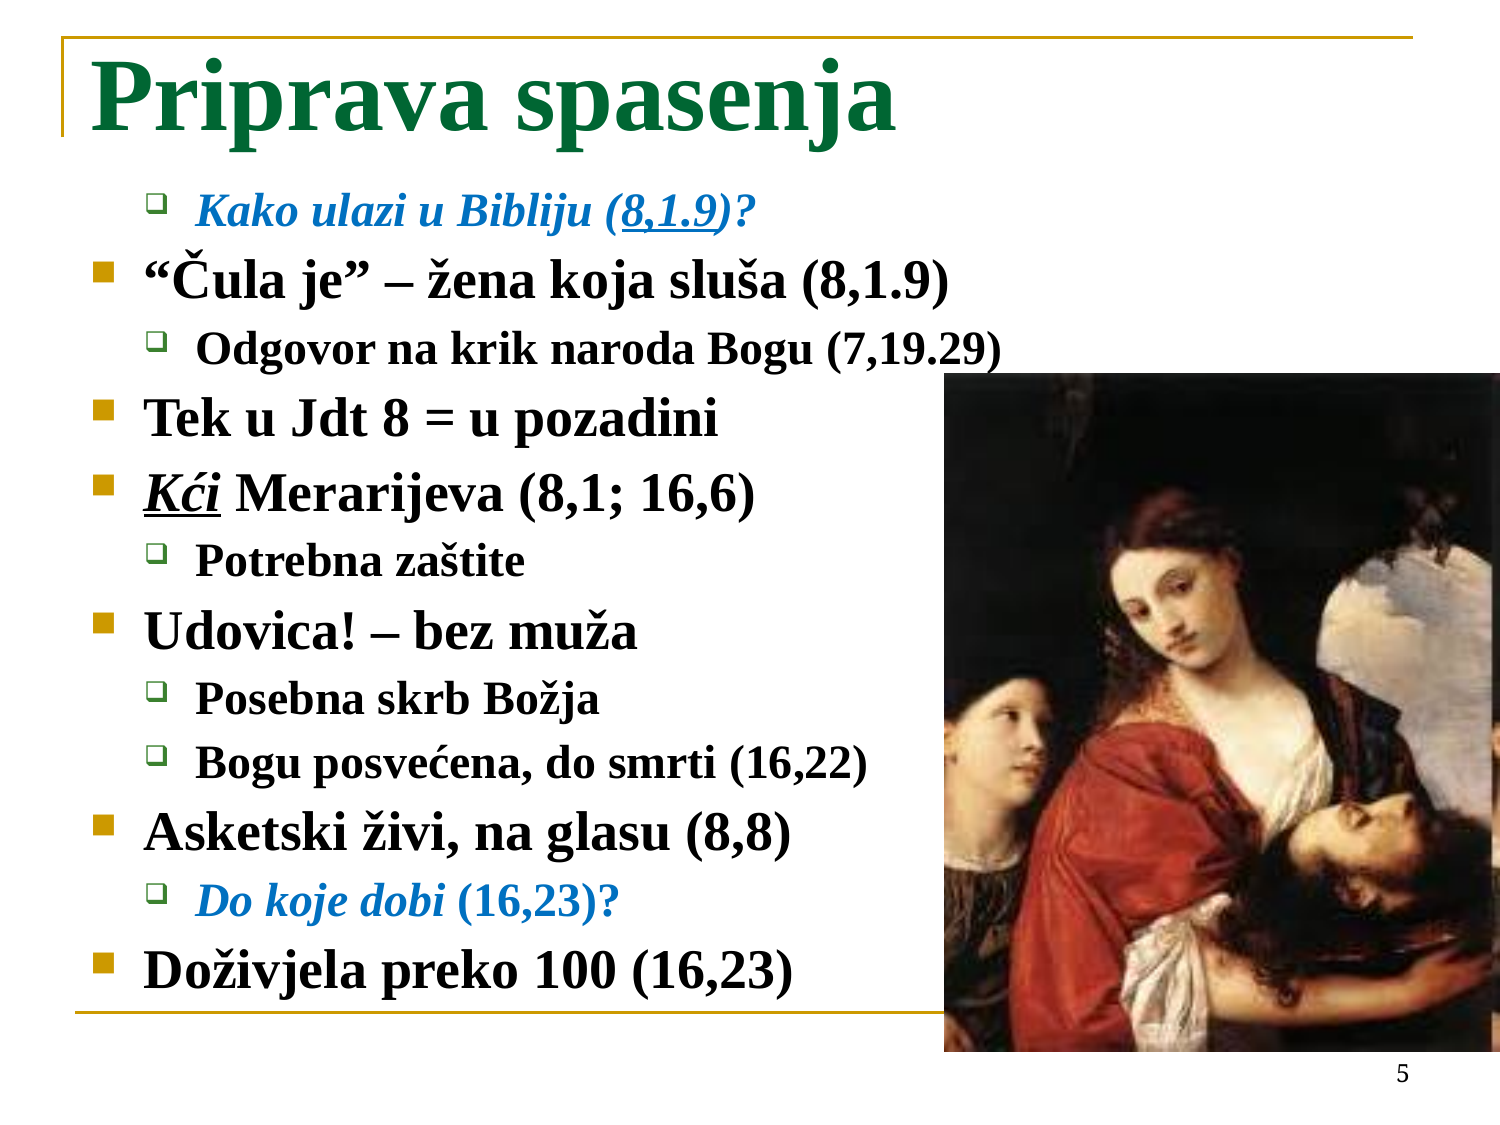

# Priprava spasenja
Kako ulazi u Bibliju (8,1.9)?
“Čula je” – žena koja sluša (8,1.9)
Odgovor na krik naroda Bogu (7,19.29)
Tek u Jdt 8 = u pozadini
Kći Merarijeva (8,1; 16,6)
Potrebna zaštite
Udovica! – bez muža
Posebna skrb Božja
Bogu posvećena, do smrti (16,22)
Asketski živi, na glasu (8,8)
Do koje dobi (16,23)?
Doživjela preko 100 (16,23)